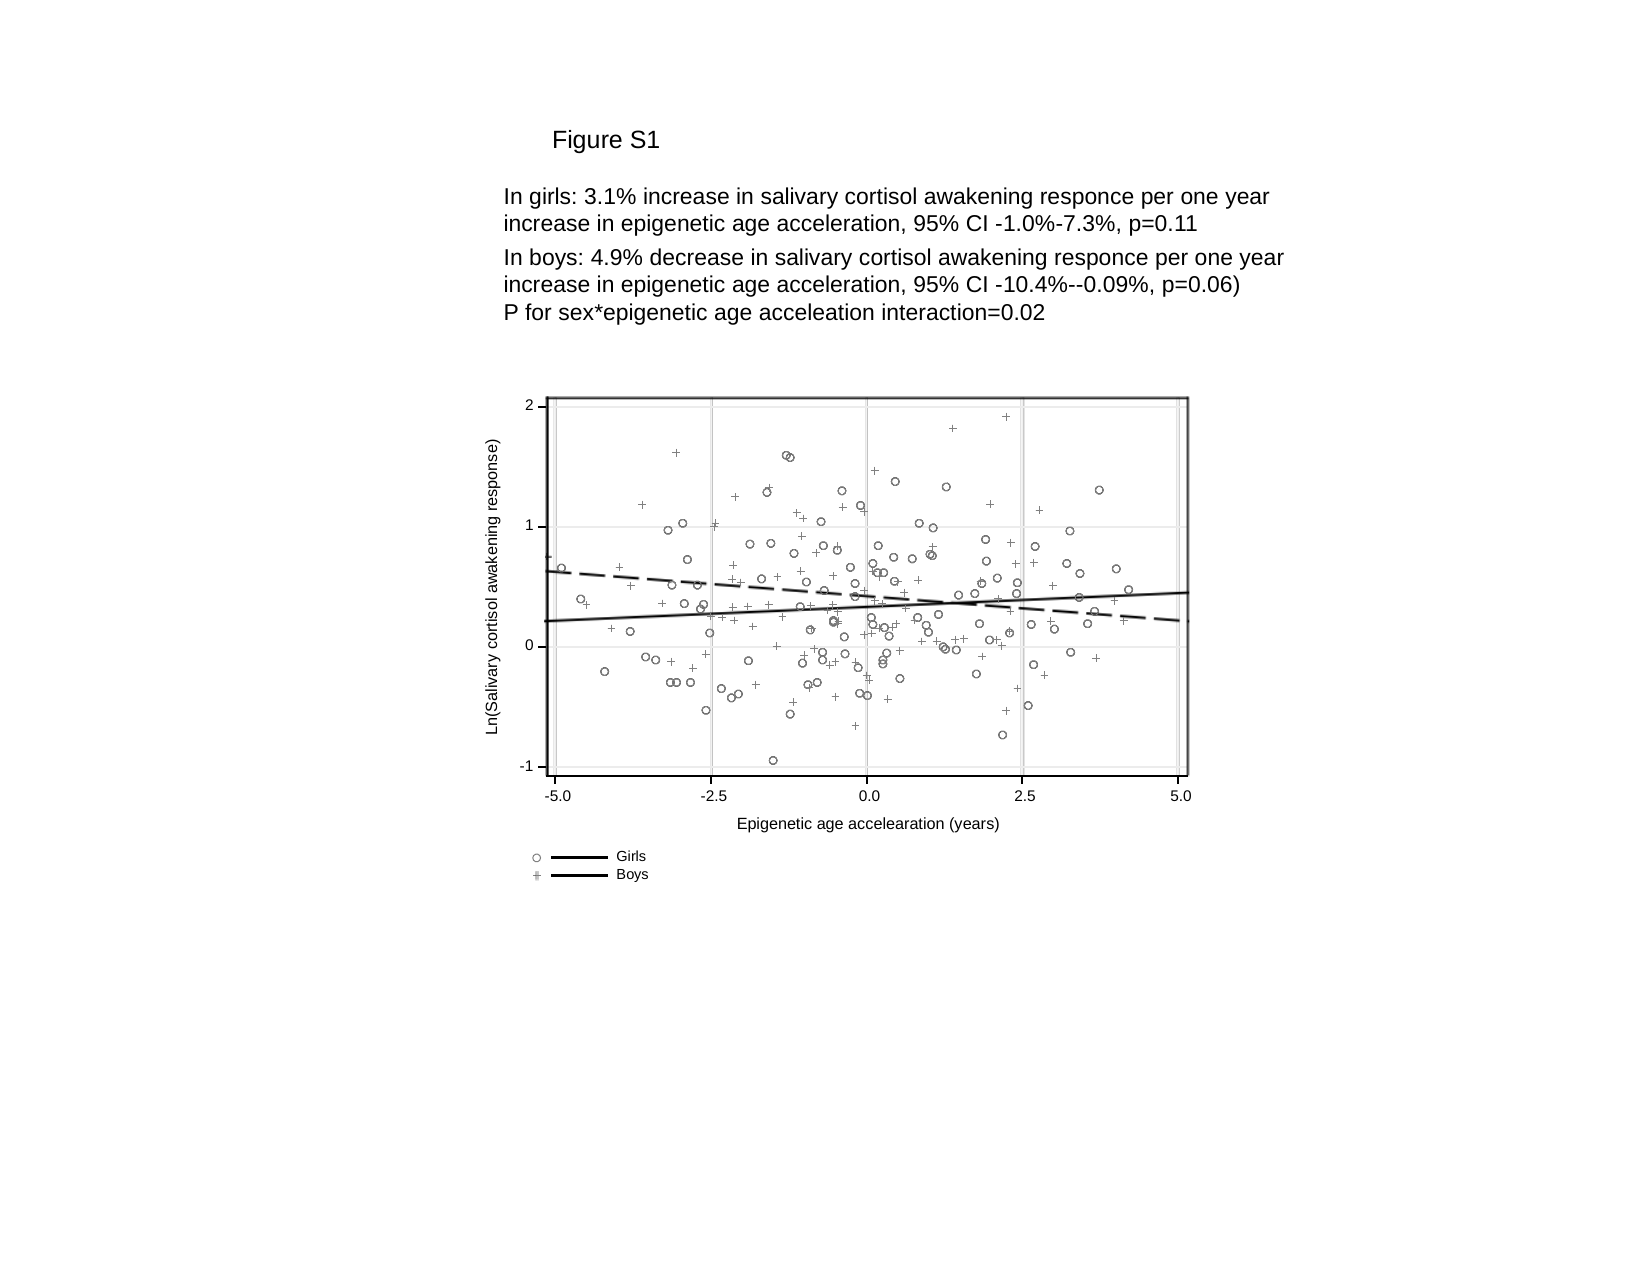

Figure S1
In girls: 3.1% increase in salivary cortisol awakening responce per one year increase in epigenetic age acceleration, 95% CI -1.0%-7.3%, p=0.11
In boys: 4.9% decrease in salivary cortisol awakening responce per one year increase in epigenetic age acceleration, 95% CI -10.4%--0.09%, p=0.06)
P for sex*epigenetic age acceleation interaction=0.02
2
1
Ln(Salivary cortisol awakening response)
0
-1
-5.0	-2.5	0.0	2.5	5.0
Epigenetic age accelearation (years)
Girls
Boys